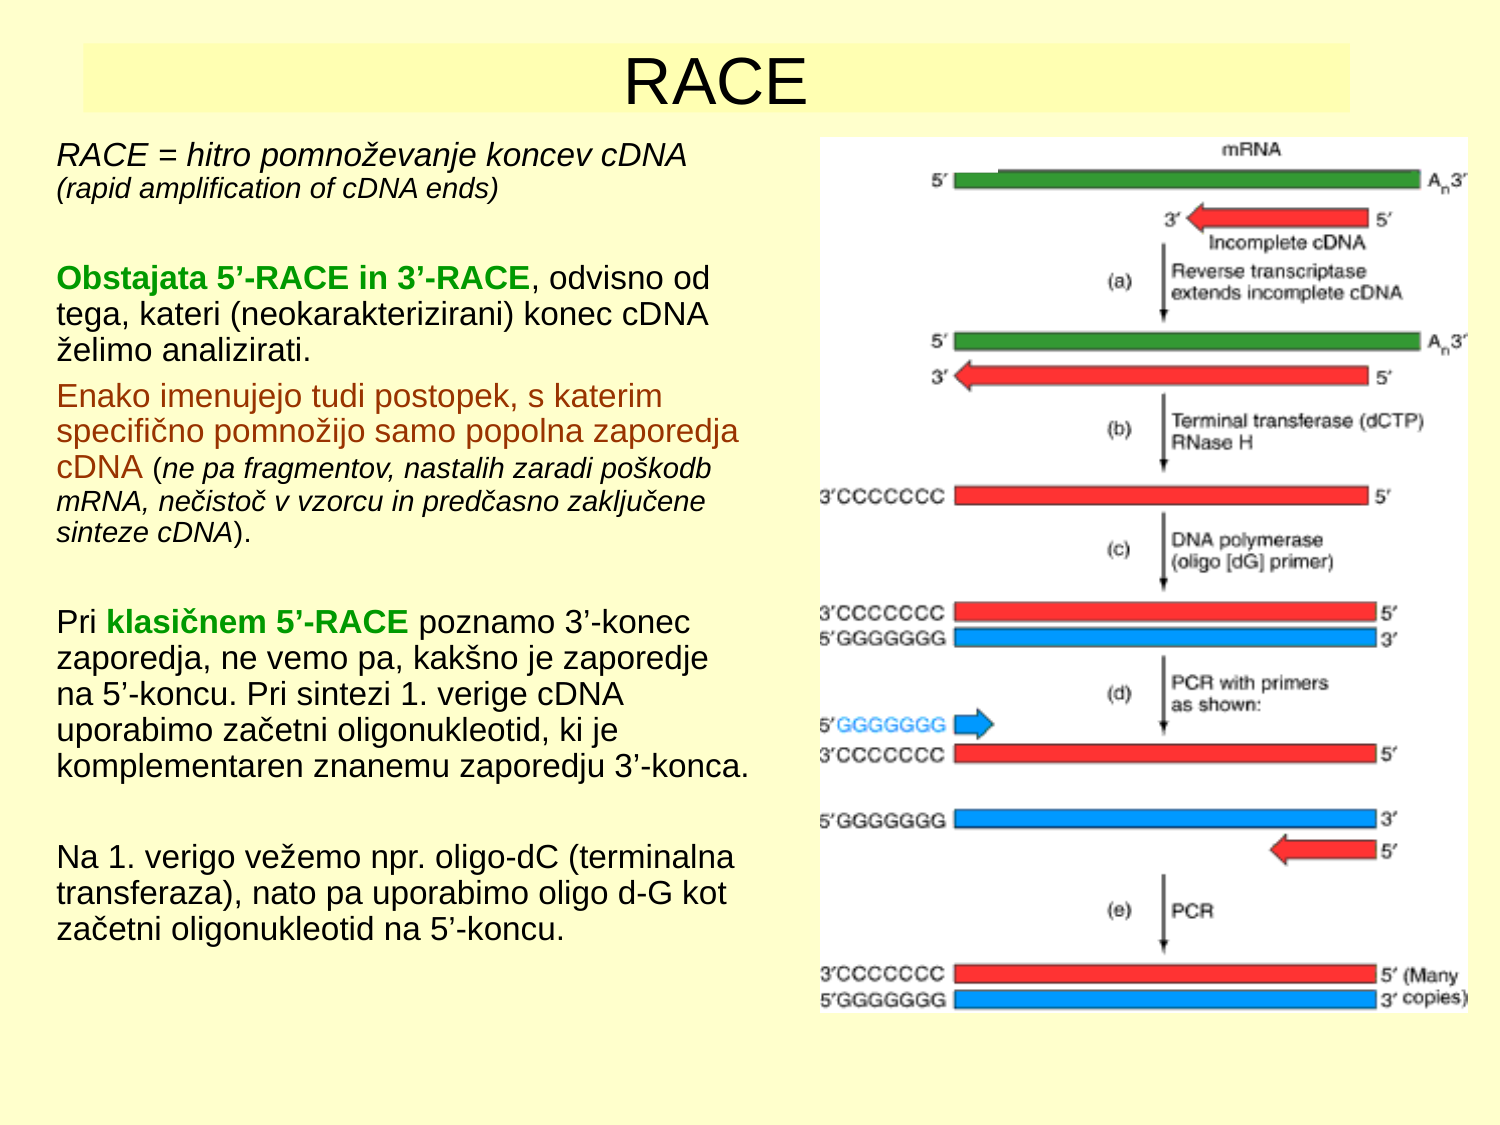

RACE
RACE = hitro pomnoževanje koncev cDNA (rapid amplification of cDNA ends)
Obstajata 5’-RACE in 3’-RACE, odvisno od tega, kateri (neokarakterizirani) konec cDNA želimo analizirati.
Enako imenujejo tudi postopek, s katerim specifično pomnožijo samo popolna zaporedja cDNA (ne pa fragmentov, nastalih zaradi poškodb mRNA, nečistoč v vzorcu in predčasno zaključene sinteze cDNA).
Pri klasičnem 5’-RACE poznamo 3’-konec
zaporedja, ne vemo pa, kakšno je zaporedje
na 5’-koncu. Pri sintezi 1. verige cDNA
uporabimo začetni oligonukleotid, ki je
komplementaren znanemu zaporedju 3’-konca.
Na 1. verigo vežemo npr. oligo-dC (terminalna transferaza), nato pa uporabimo oligo d-G kot začetni oligonukleotid na 5’-koncu.